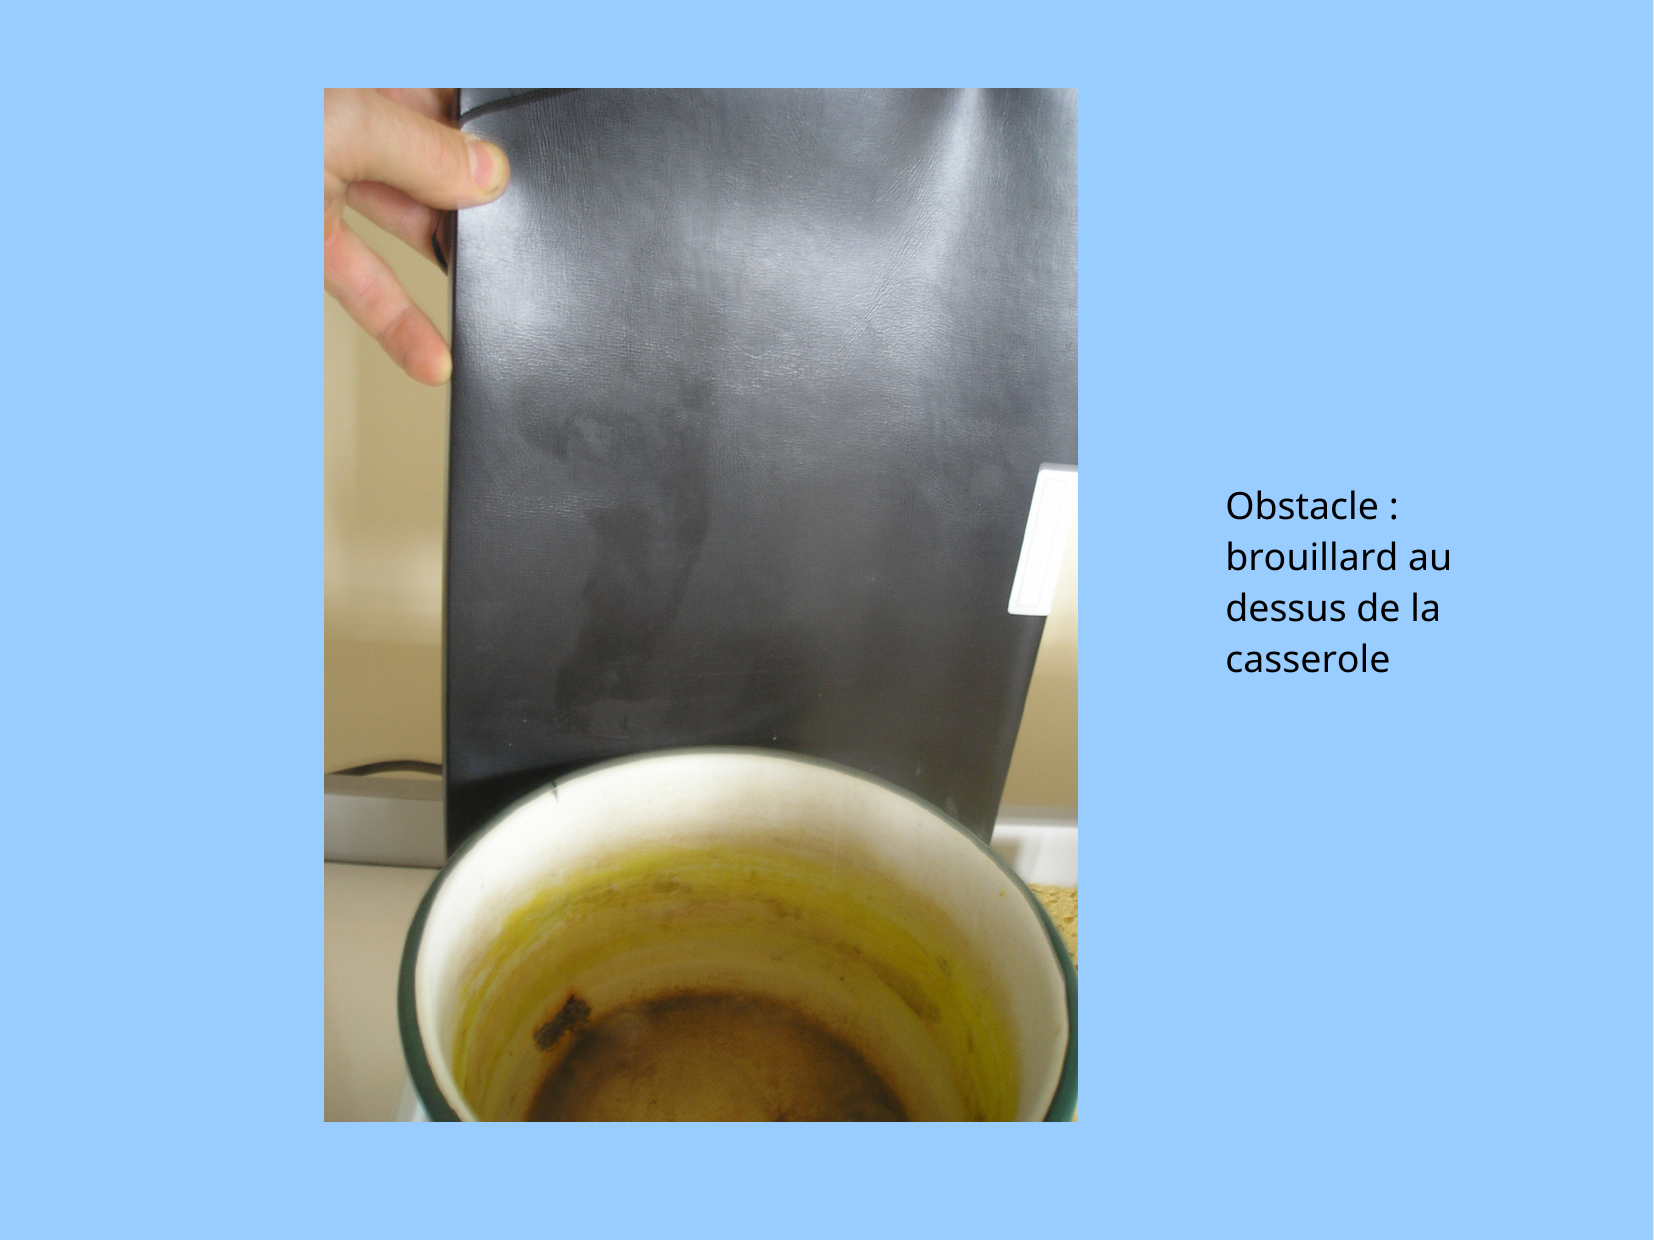

Obstacle : brouillard au dessus de la casserole